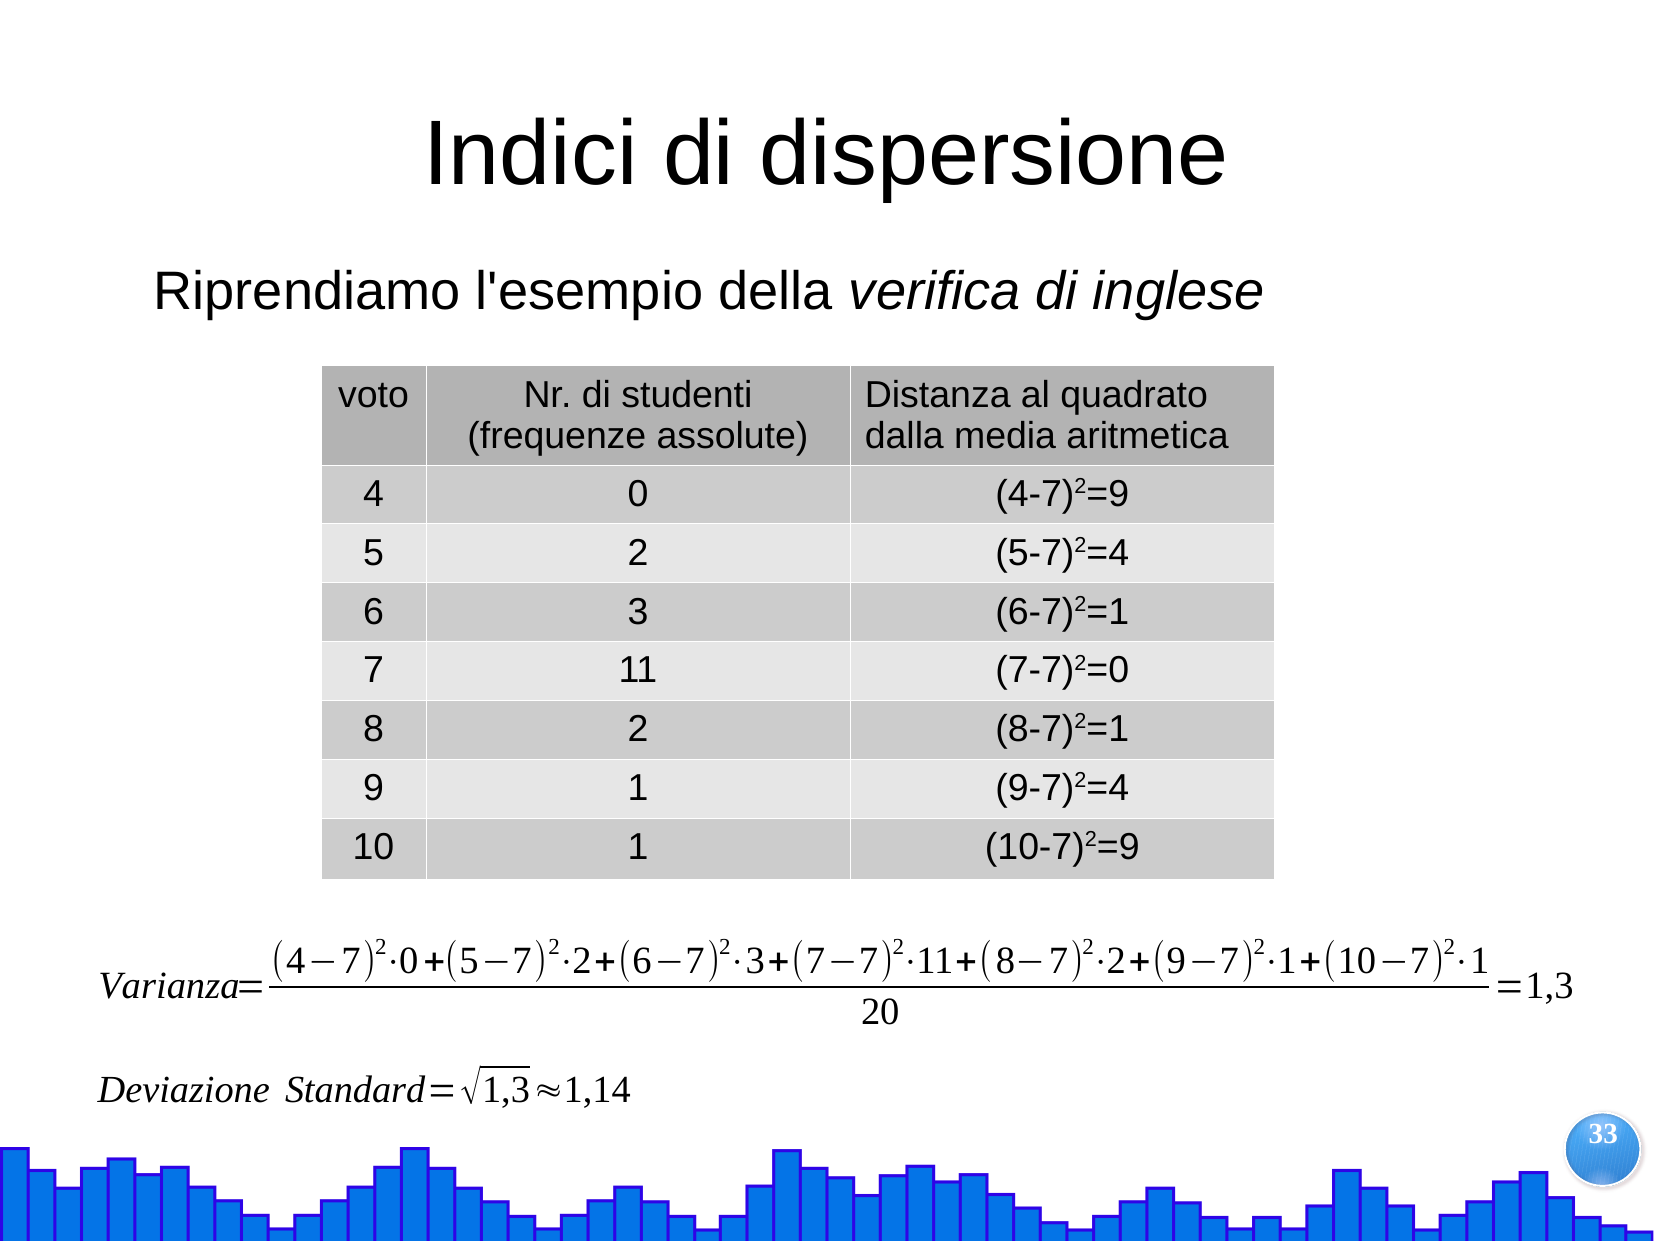

# Indici di dispersione
Riprendiamo l'esempio della verifica di inglese
| voto | Nr. di studenti (frequenze assolute) | Distanza al quadrato dalla media aritmetica |
| --- | --- | --- |
| 4 | 0 | (4-7)2=9 |
| 5 | 2 | (5-7)2=4 |
| 6 | 3 | (6-7)2=1 |
| 7 | 11 | (7-7)2=0 |
| 8 | 2 | (8-7)2=1 |
| 9 | 1 | (9-7)2=4 |
| 10 | 1 | (10-7)2=9 |
33